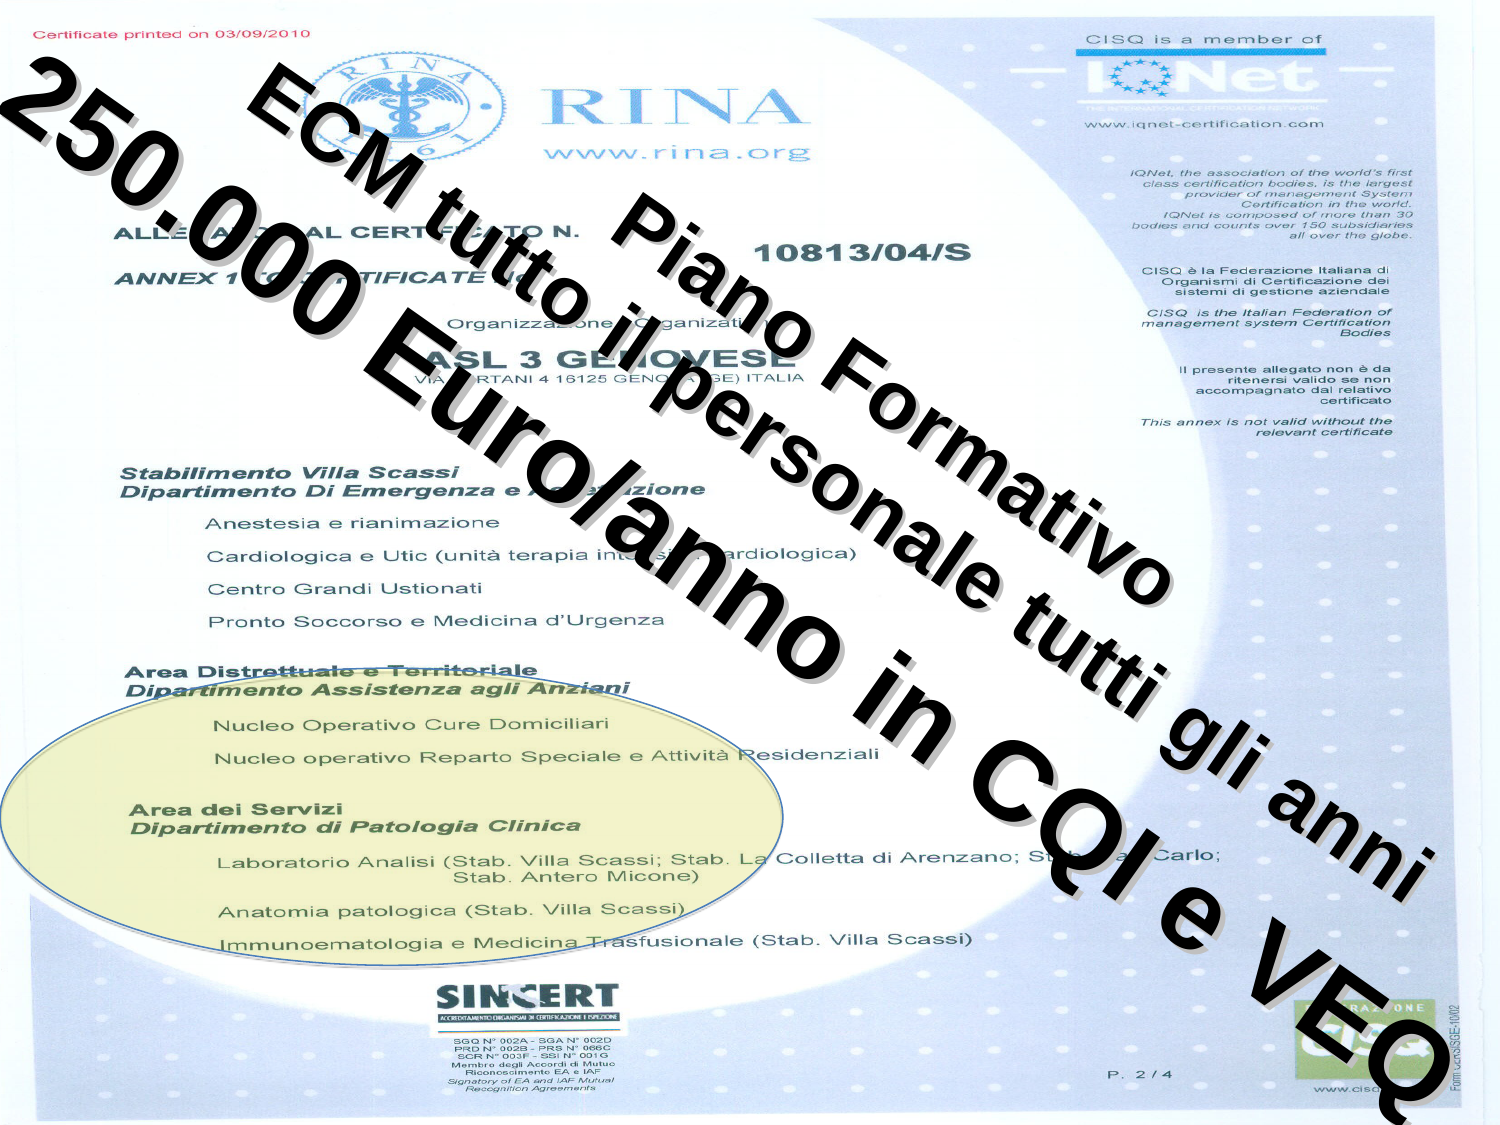

Piano Formativo
ECM tutto il personale tutti gli anni
250.000 Euro/anno in CQI e VEQ